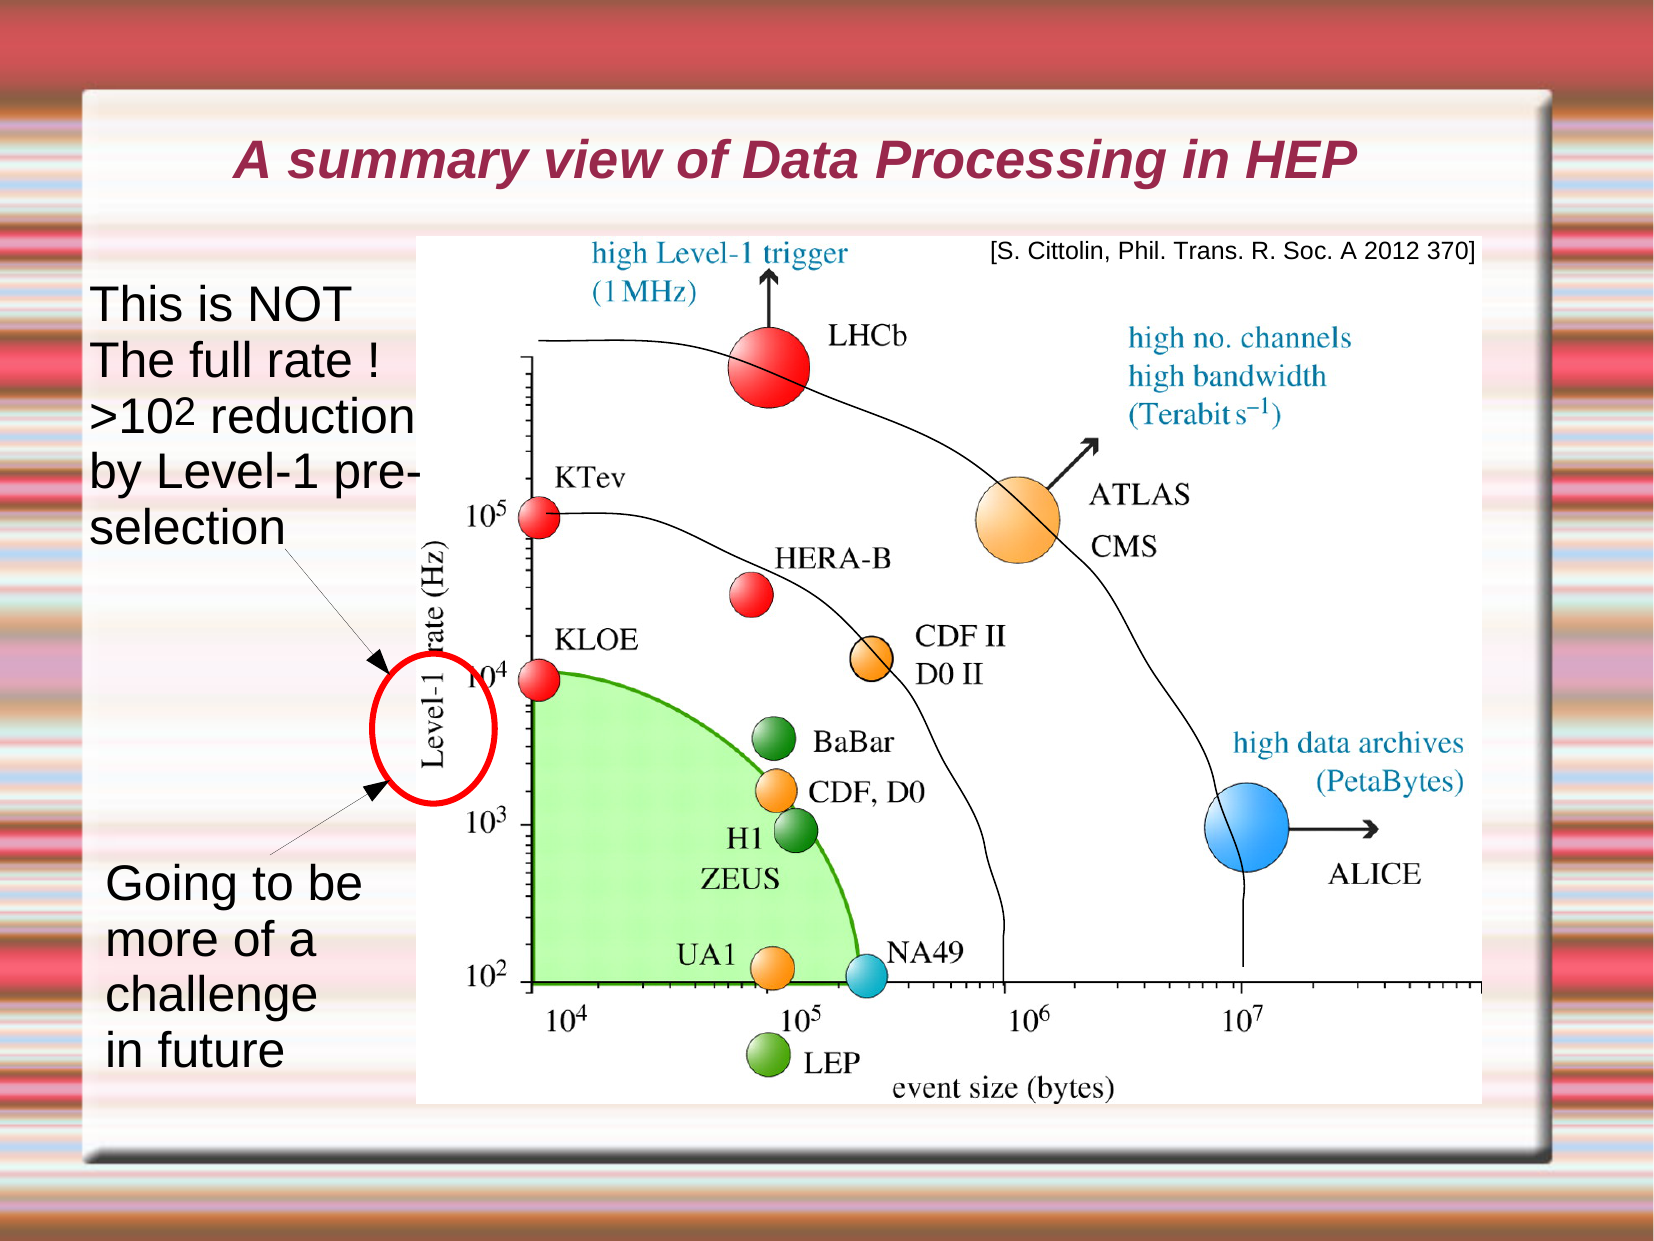

# A summary view of Data Processing in HEP
[S. Cittolin, Phil. Trans. R. Soc. A 2012 370]
This is NOT
The full rate !
>102 reduction by Level-1 pre-selection
Going to be more of a challenge
in future